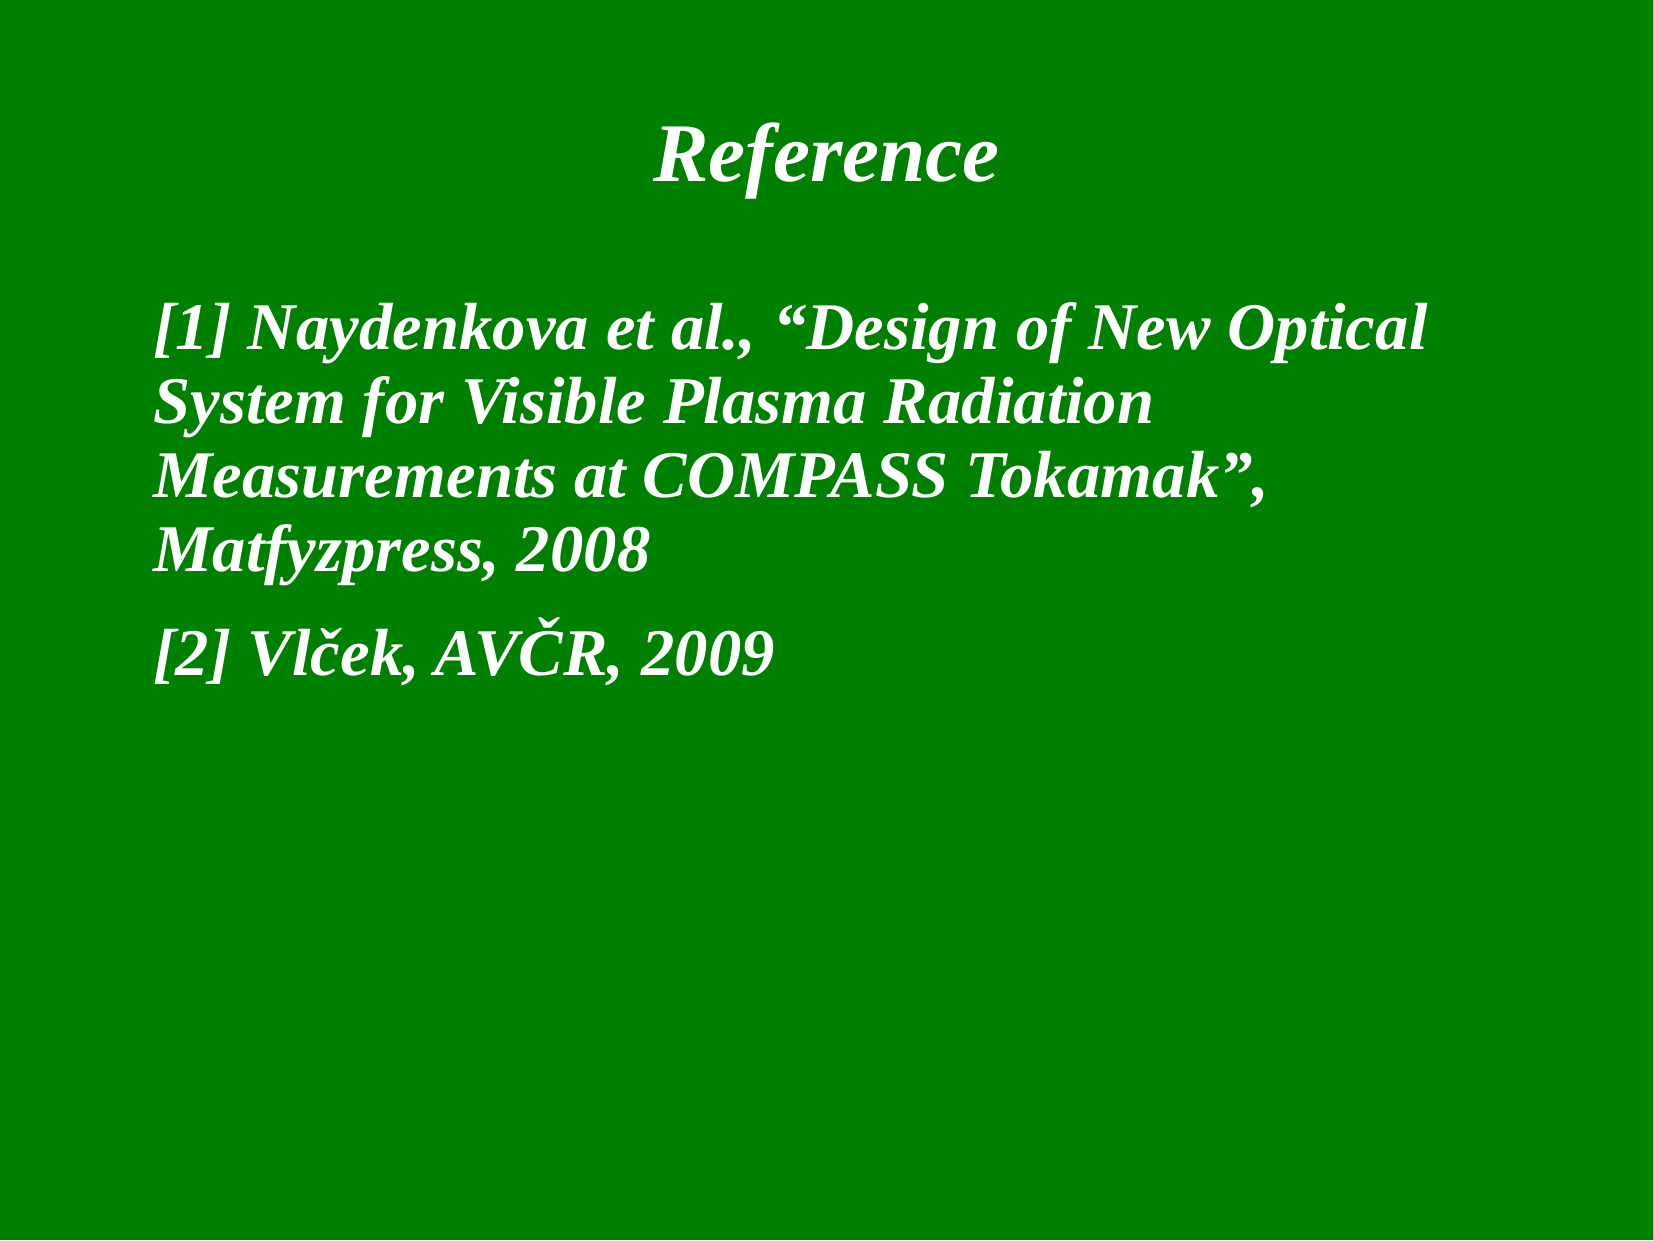

# Reference
[1] Naydenkova et al., “Design of New Optical System for Visible Plasma Radiation Measurements at COMPASS Tokamak”, Matfyzpress, 2008
[2] Vlček, AVČR, 2009